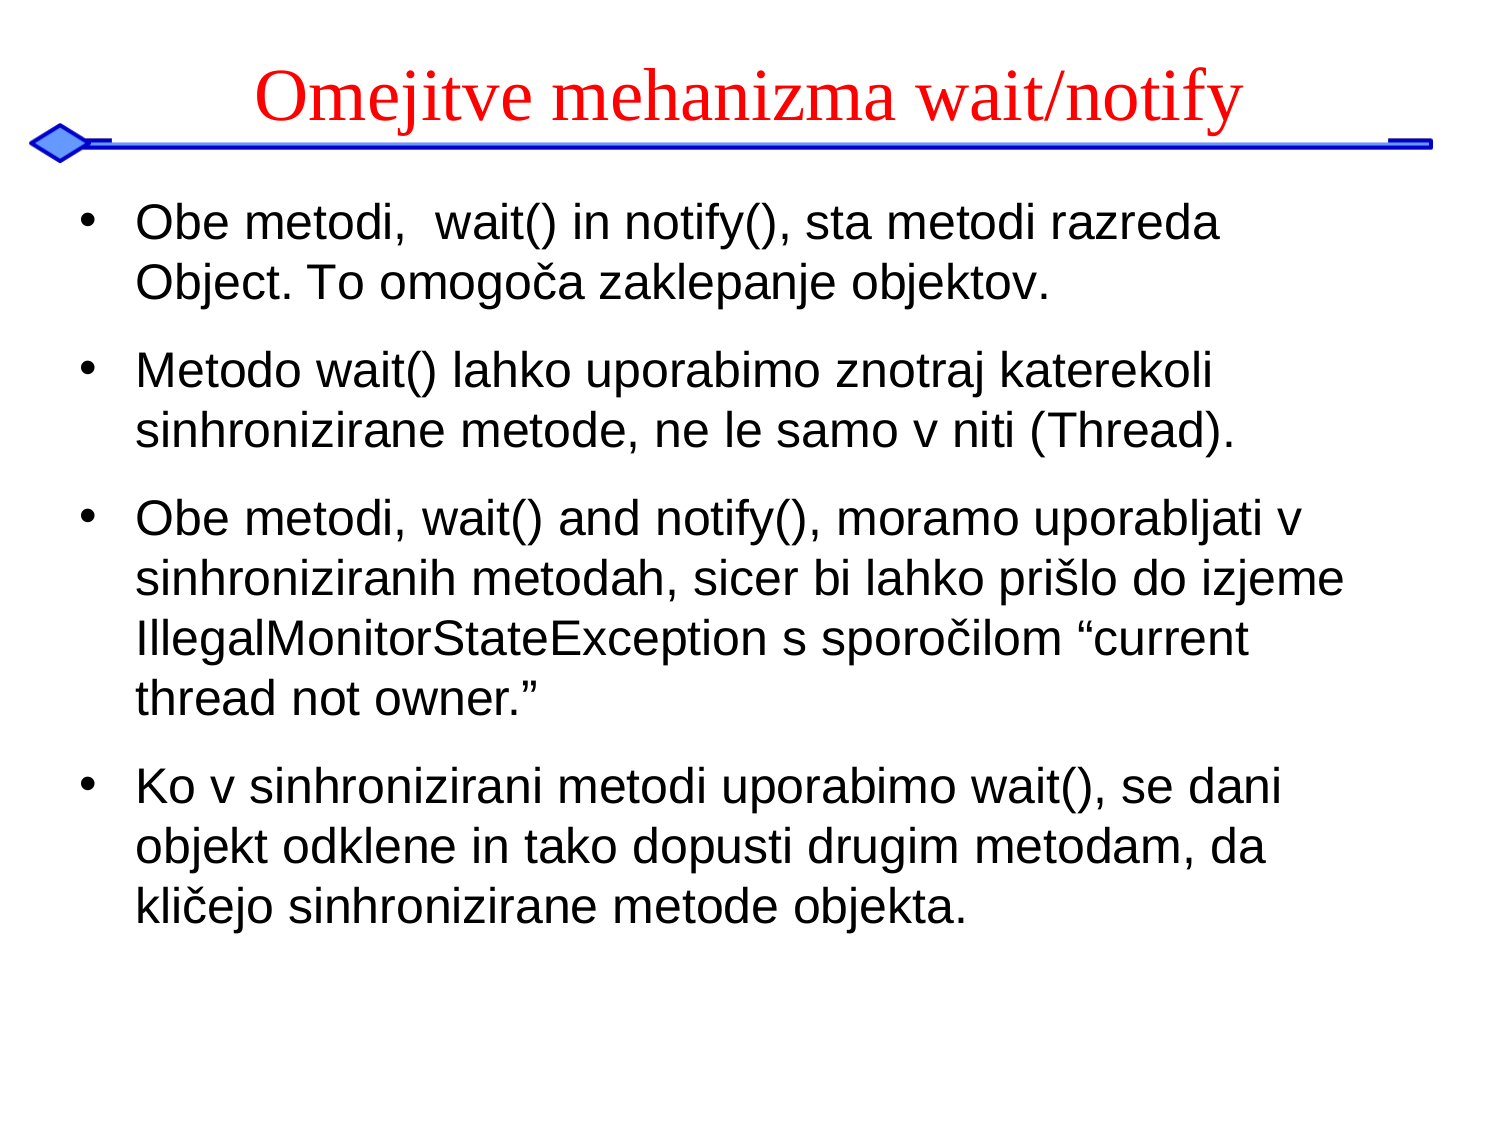

Omejitve mehanizma wait/notify
# Obe metodi, wait() in notify(), sta metodi razreda Object. To omogoča zaklepanje objektov.
Metodo wait() lahko uporabimo znotraj katerekoli sinhronizirane metode, ne le samo v niti (Thread).
Obe metodi, wait() and notify(), moramo uporabljati v sinhroniziranih metodah, sicer bi lahko prišlo do izjeme IllegalMonitorStateException s sporočilom “current thread not owner.”
Ko v sinhronizirani metodi uporabimo wait(), se dani objekt odklene in tako dopusti drugim metodam, da kličejo sinhronizirane metode objekta.